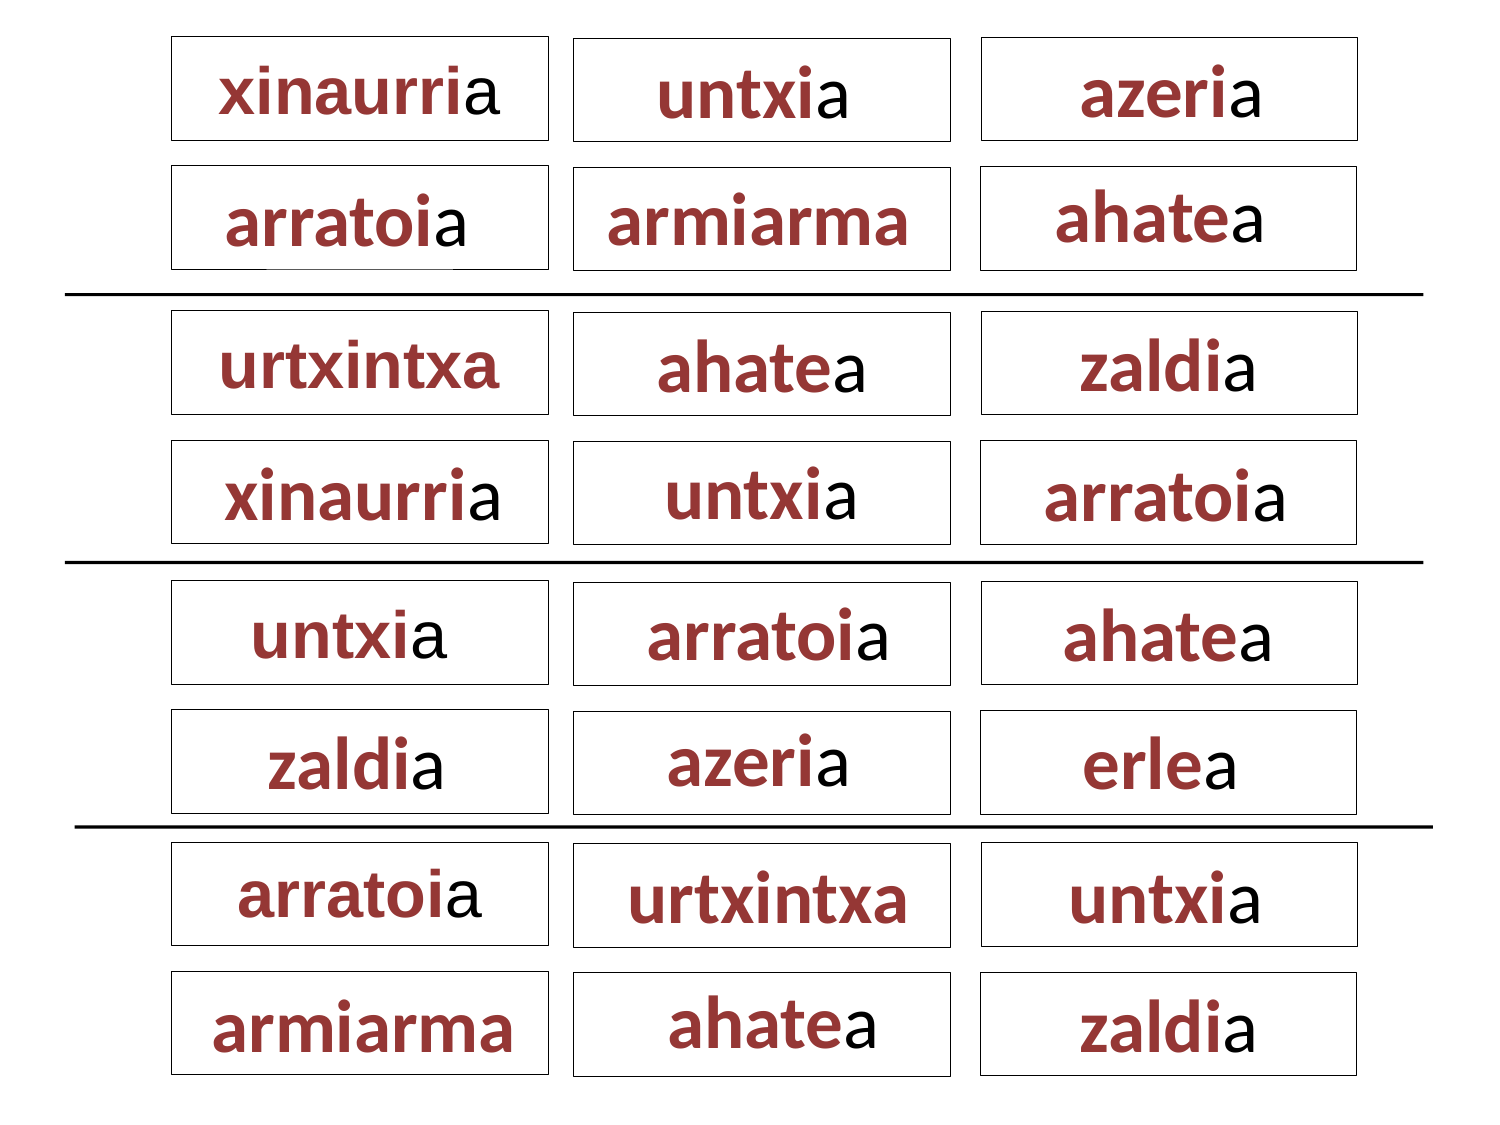

azeria
untxia
xinaurria
ahatea
armiarma
arratoia
zaldia
ahatea
urtxintxa
untxia
xinaurria
arratoia
arratoia
ahatea
untxia
azeria
erlea
zaldia
urtxintxa
untxia
arratoia
ahatea
armiarma
zaldia